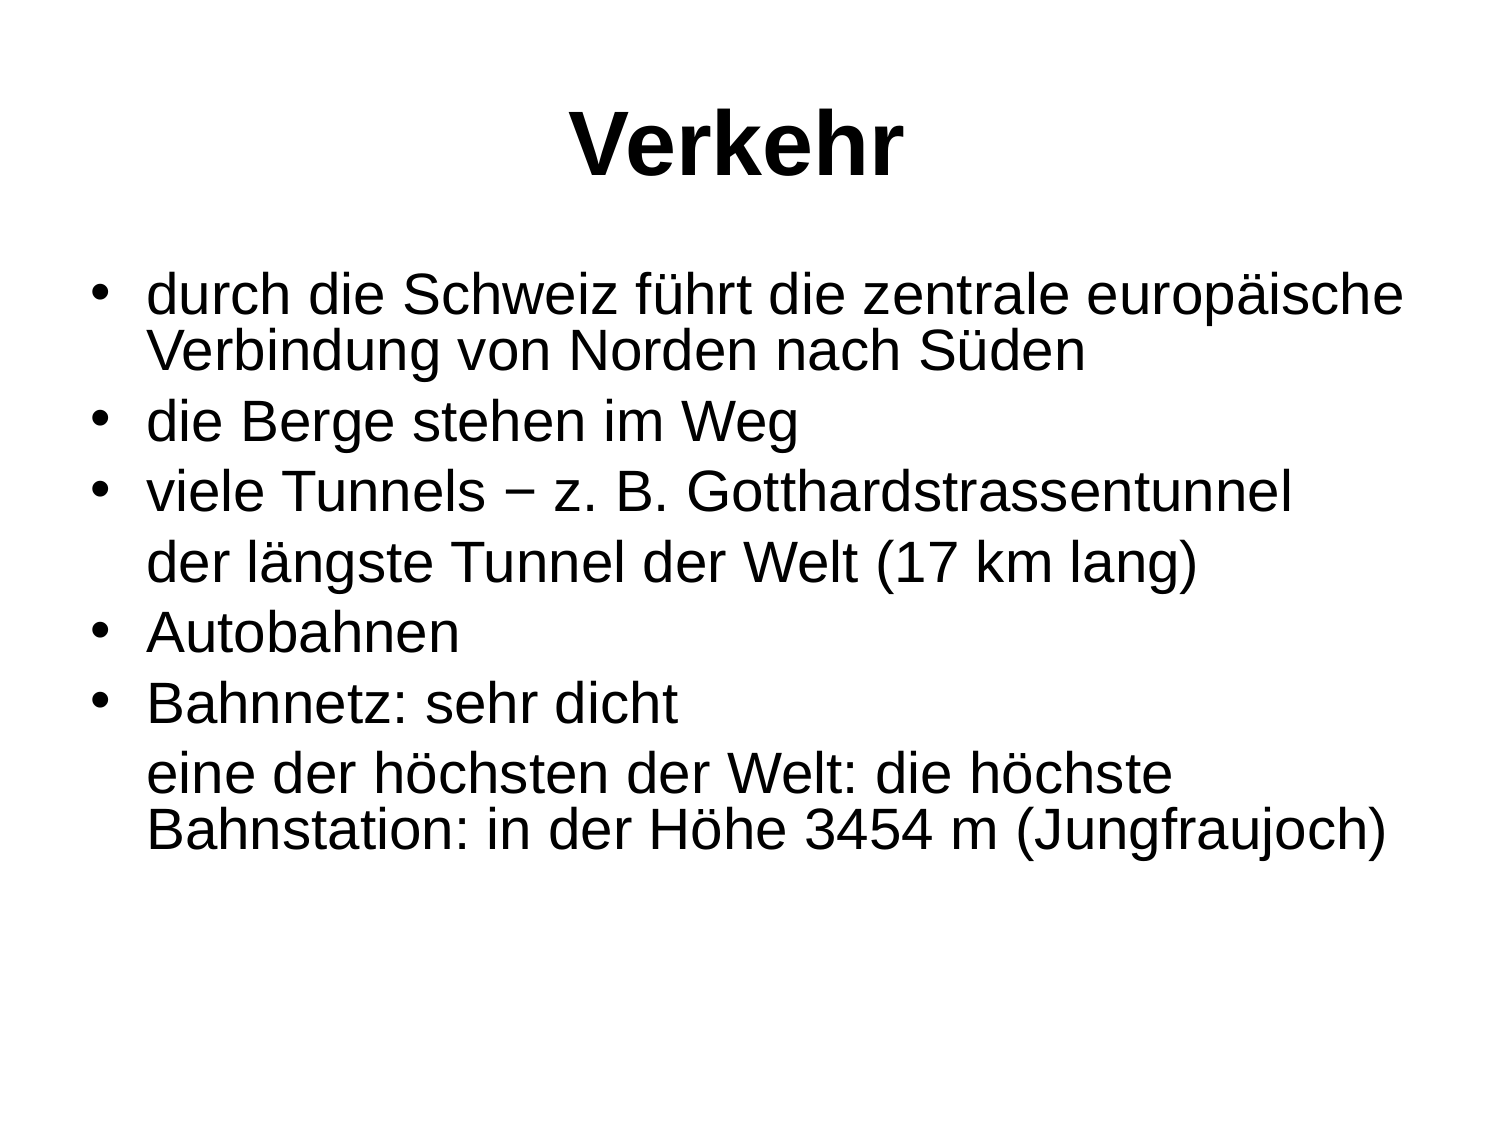

# Verkehr
durch die Schweiz führt die zentrale europäische Verbindung von Norden nach Süden
die Berge stehen im Weg
viele Tunnels − z. B. Gotthardstrassentunnel
	der längste Tunnel der Welt (17 km lang)
Autobahnen
Bahnnetz: sehr dicht
	eine der höchsten der Welt: die höchste Bahnstation: in der Höhe 3454 m (Jungfraujoch)